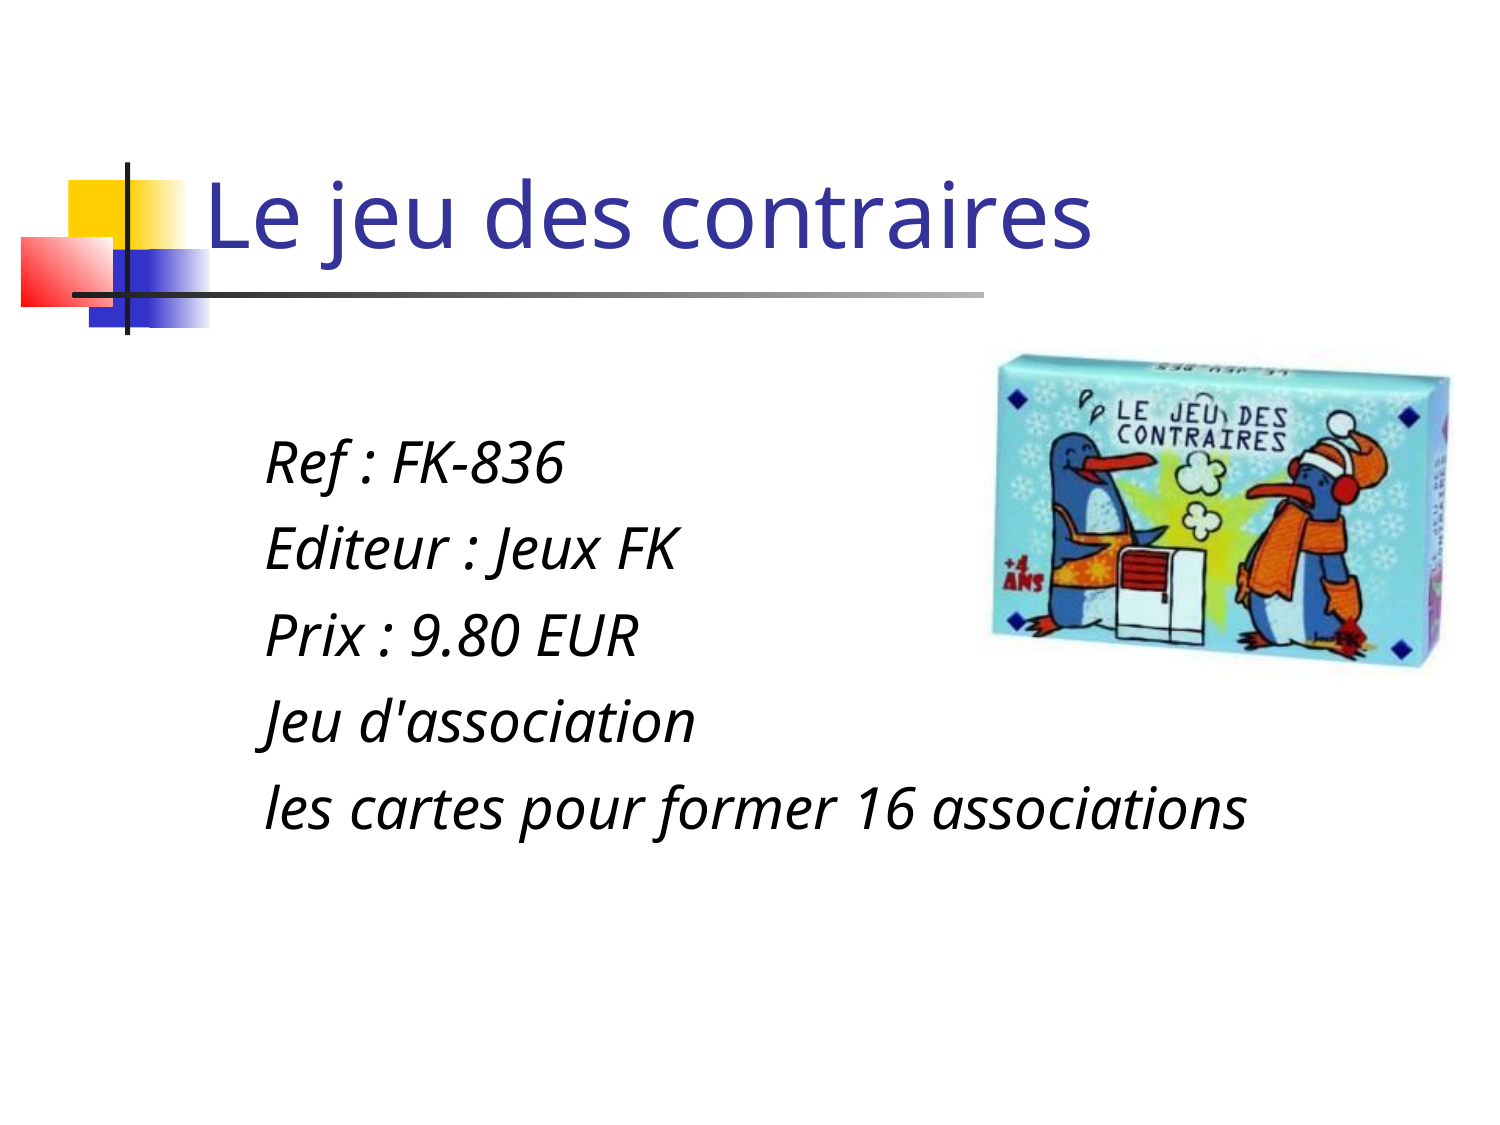

# Le jeu des contraires
Ref : FK-836
Editeur : Jeux FK
Prix : 9.80 EUR
Jeu d'association
les cartes pour former 16 associations